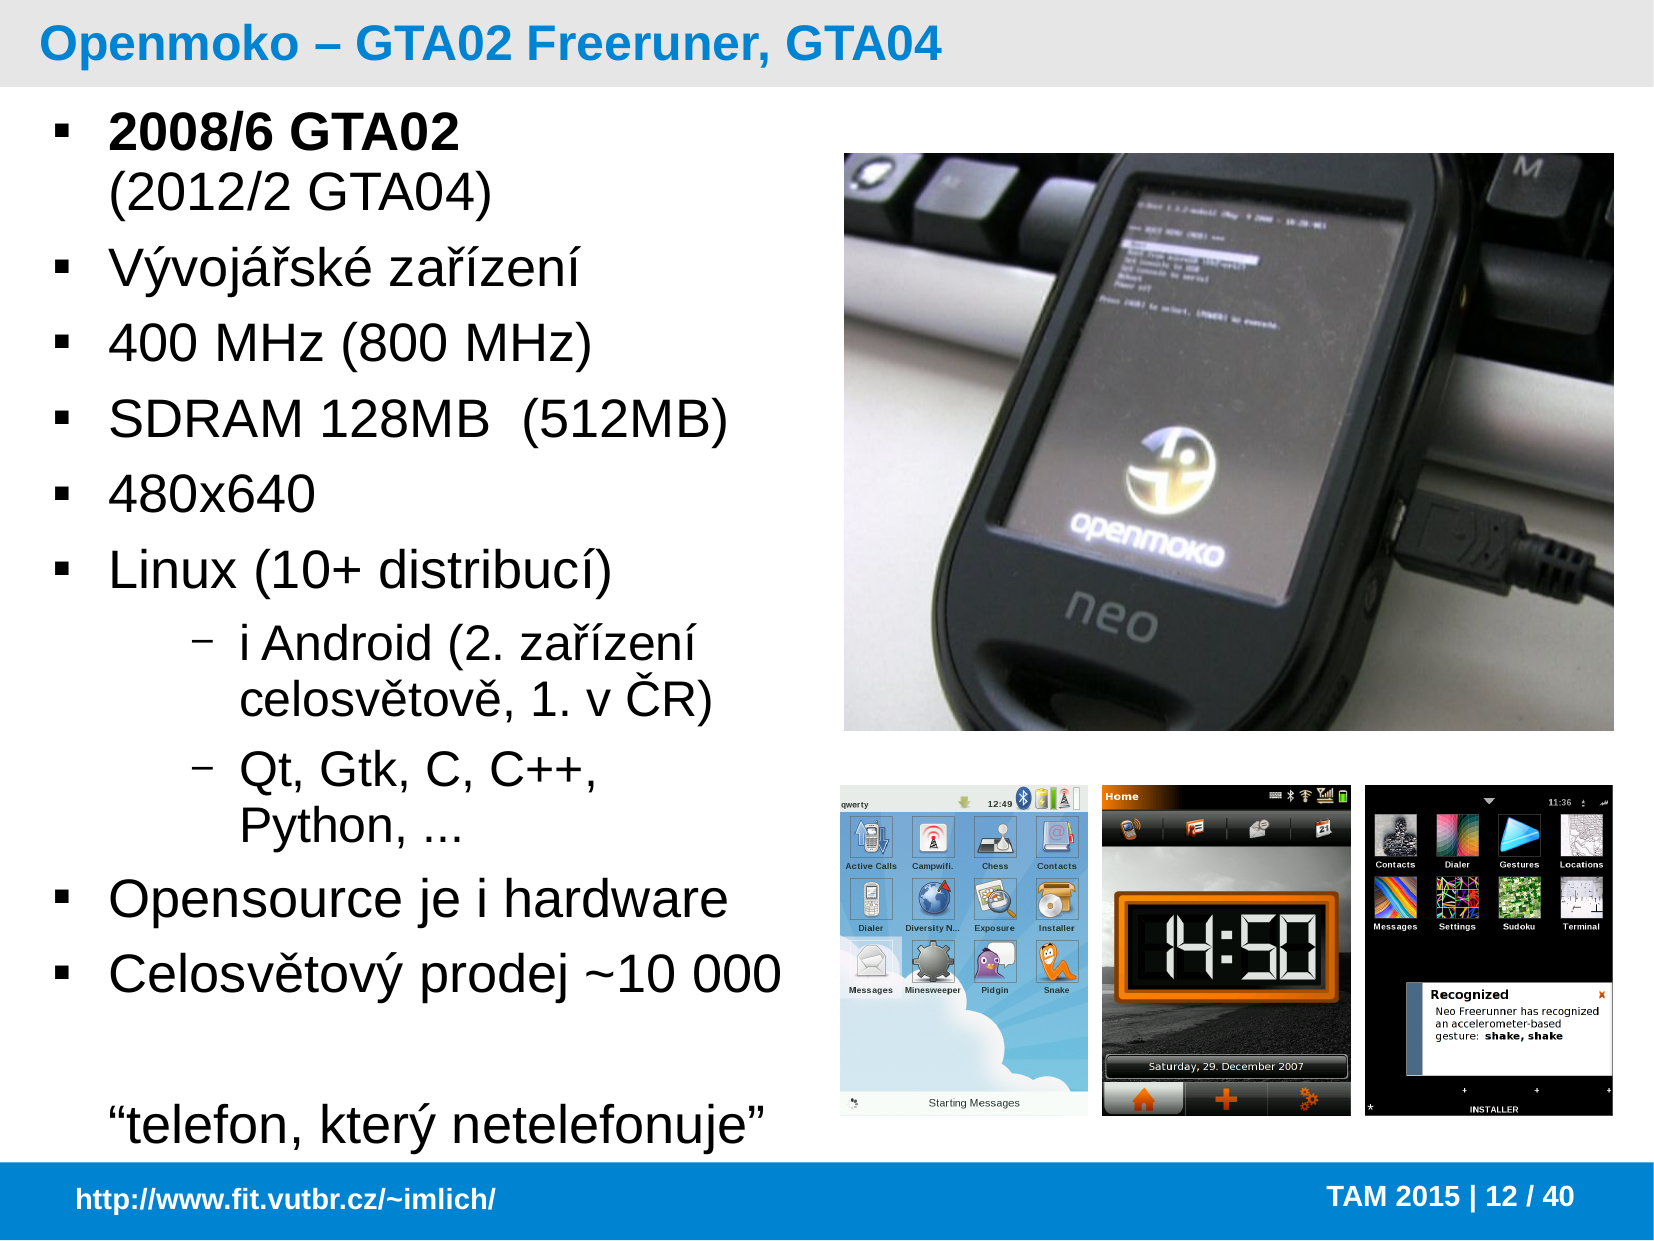

# Openmoko – GTA02 Freeruner, GTA04
2008/6 GTA02
(2012/2 GTA04)
Vývojářské zařízení
400 MHz (800 MHz)
SDRAM 128MB (512MB)
480x640
Linux (10+ distribucí)
i Android (2. zařízení celosvětově, 1. v ČR)
Qt, Gtk, C, C++, Python, ...
Opensource je i hardware
Celosvětový prodej ~10 000
“telefon, který netelefonuje”